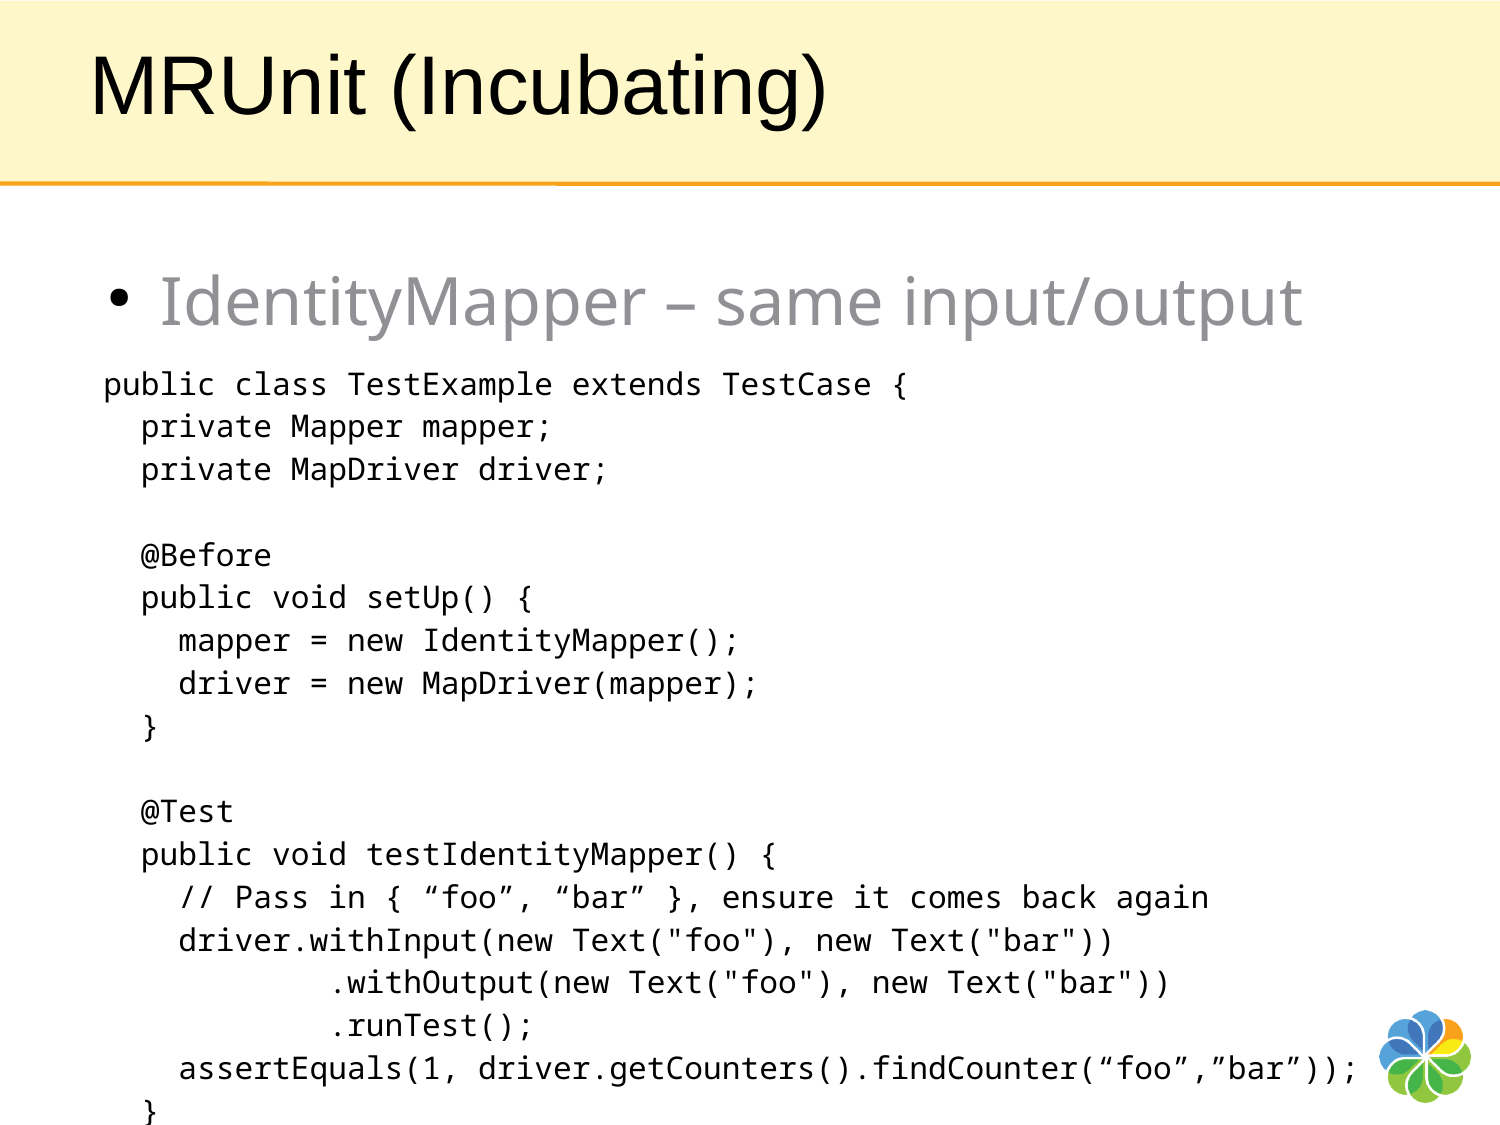

# MRUnit (Incubating)
IdentityMapper – same input/output
public class TestExample extends TestCase {
 private Mapper mapper;
 private MapDriver driver;
 @Before
 public void setUp() {
 mapper = new IdentityMapper();
 driver = new MapDriver(mapper);
 }
 @Test
 public void testIdentityMapper() {
 // Pass in { “foo”, “bar” }, ensure it comes back again
 driver.withInput(new Text("foo"), new Text("bar"))
 .withOutput(new Text("foo"), new Text("bar"))
 .runTest();
 assertEquals(1, driver.getCounters().findCounter(“foo”,”bar”));
 }
}